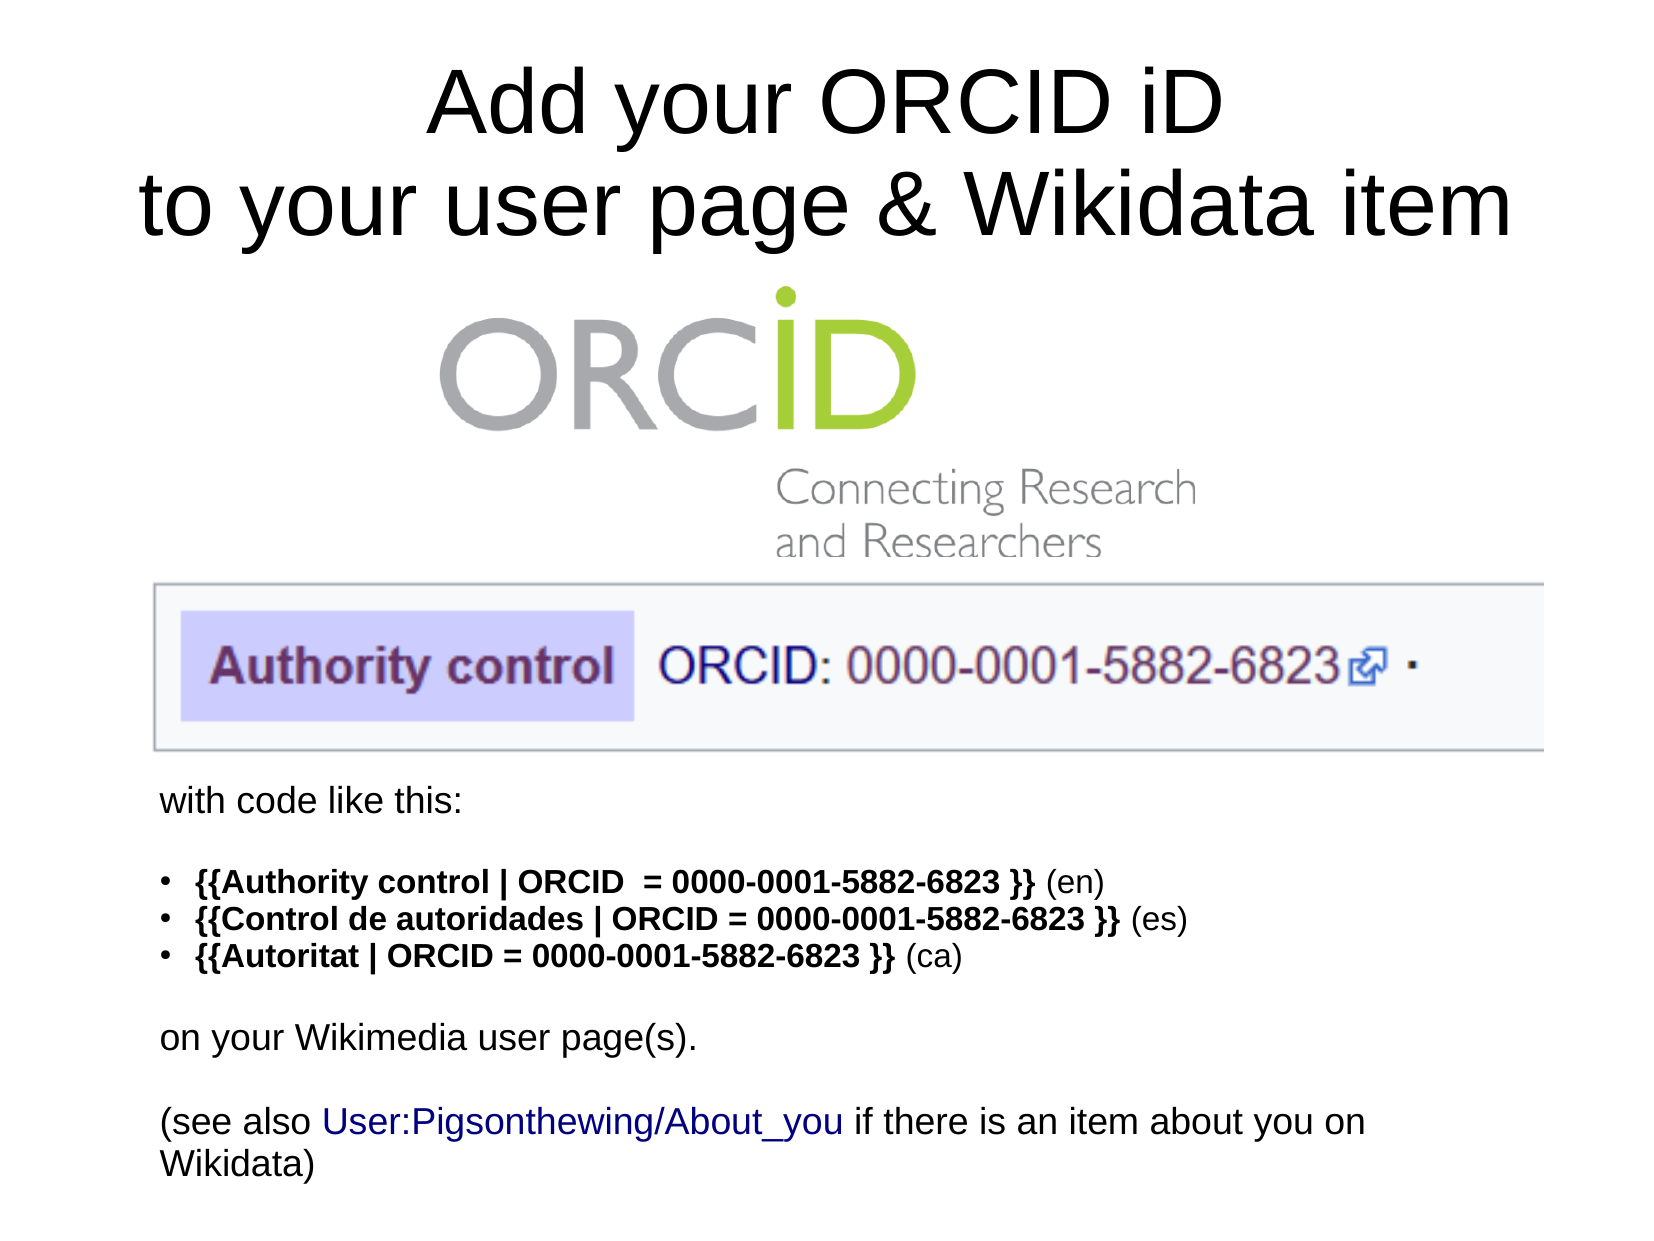

# Add your ORCID iD to your user page & Wikidata item
with code like this:
{{Authority control | ORCID = 0000-0001-5882-6823 }} (en)
{{Control de autoridades | ORCID = 0000-0001-5882-6823 }} (es)
{{Autoritat | ORCID = 0000-0001-5882-6823 }} (ca)
on your Wikimedia user page(s).
(see also User:Pigsonthewing/About_you if there is an item about you on Wikidata)